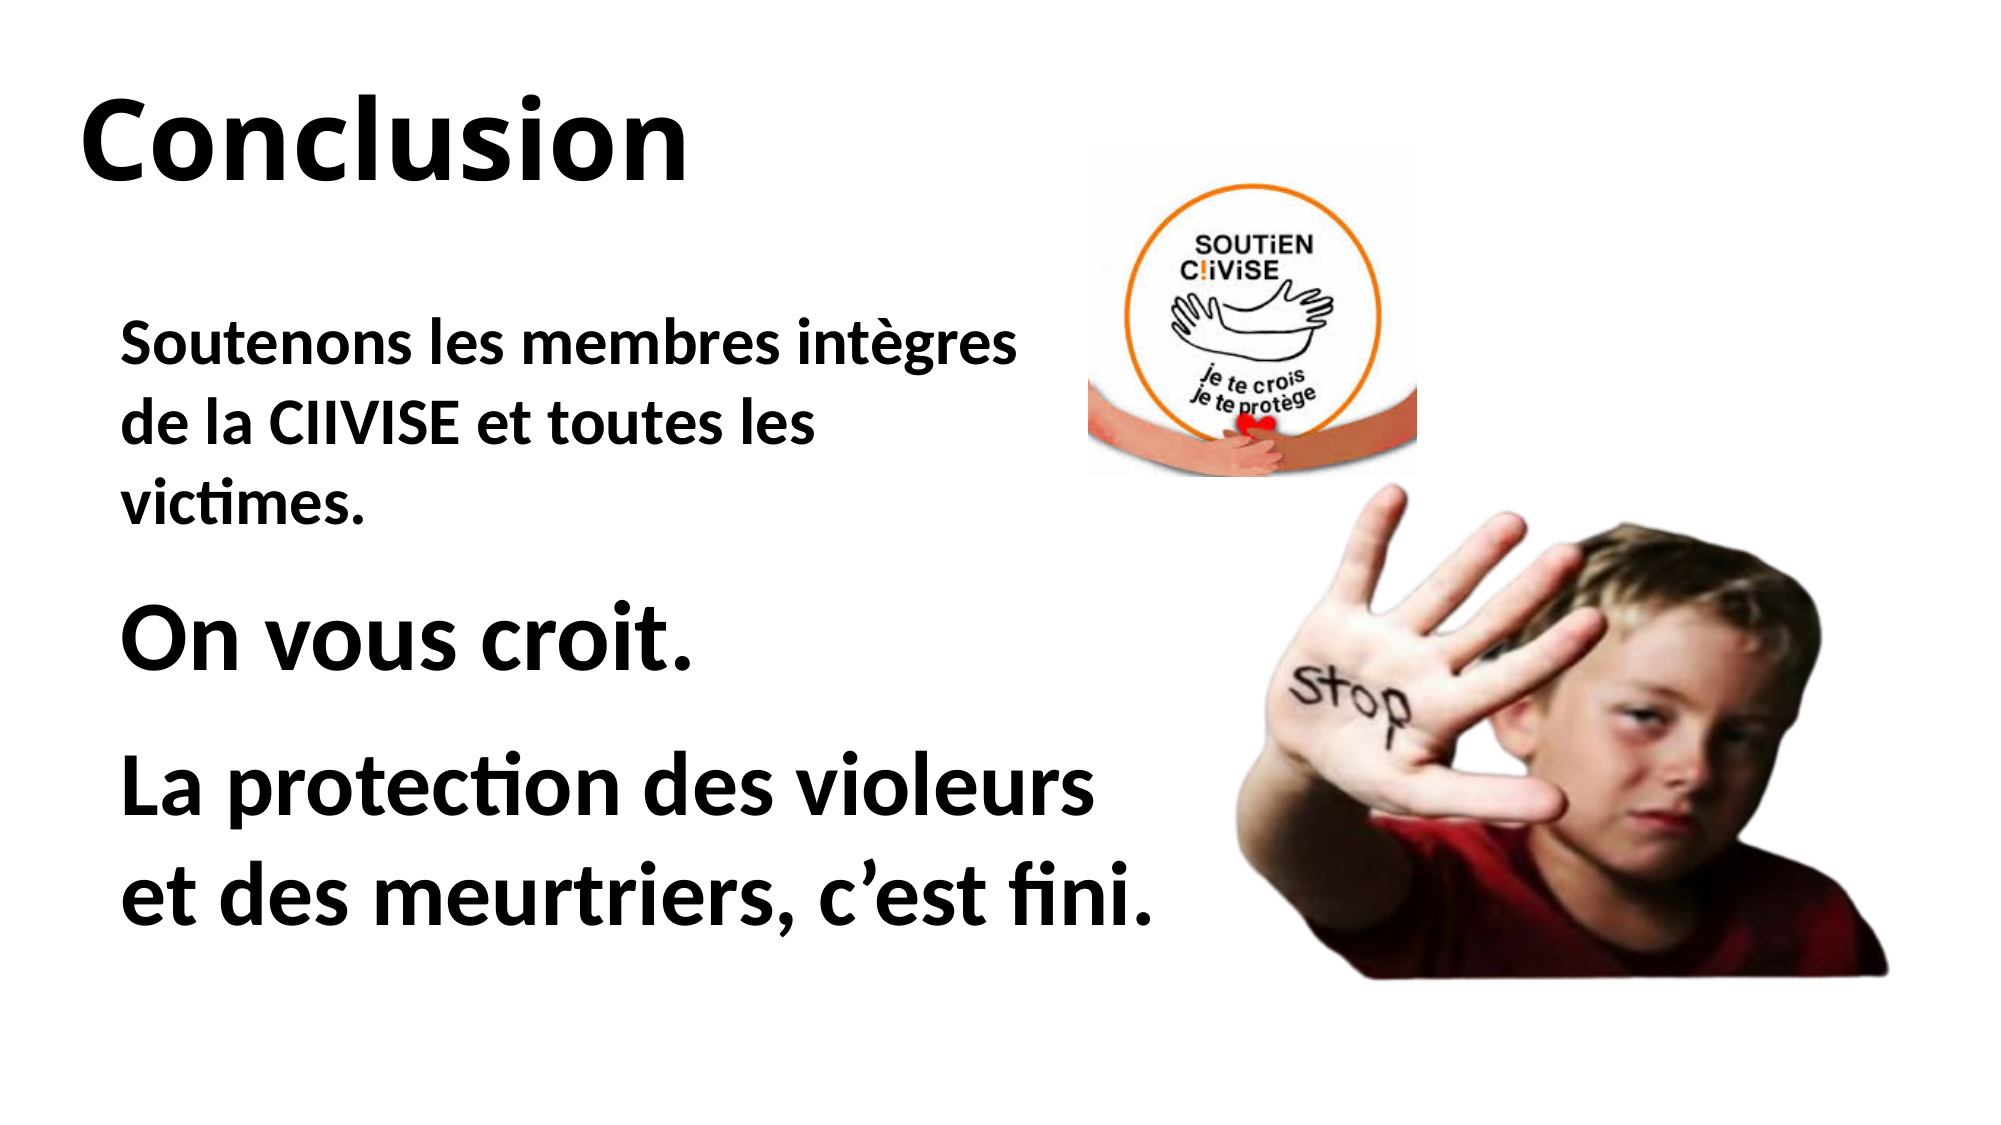

Conclusion
Soutenons les membres intègres de la CIIVISE et toutes les victimes.
On vous croit.
La protection des violeurs
et des meurtriers, c’est fini.